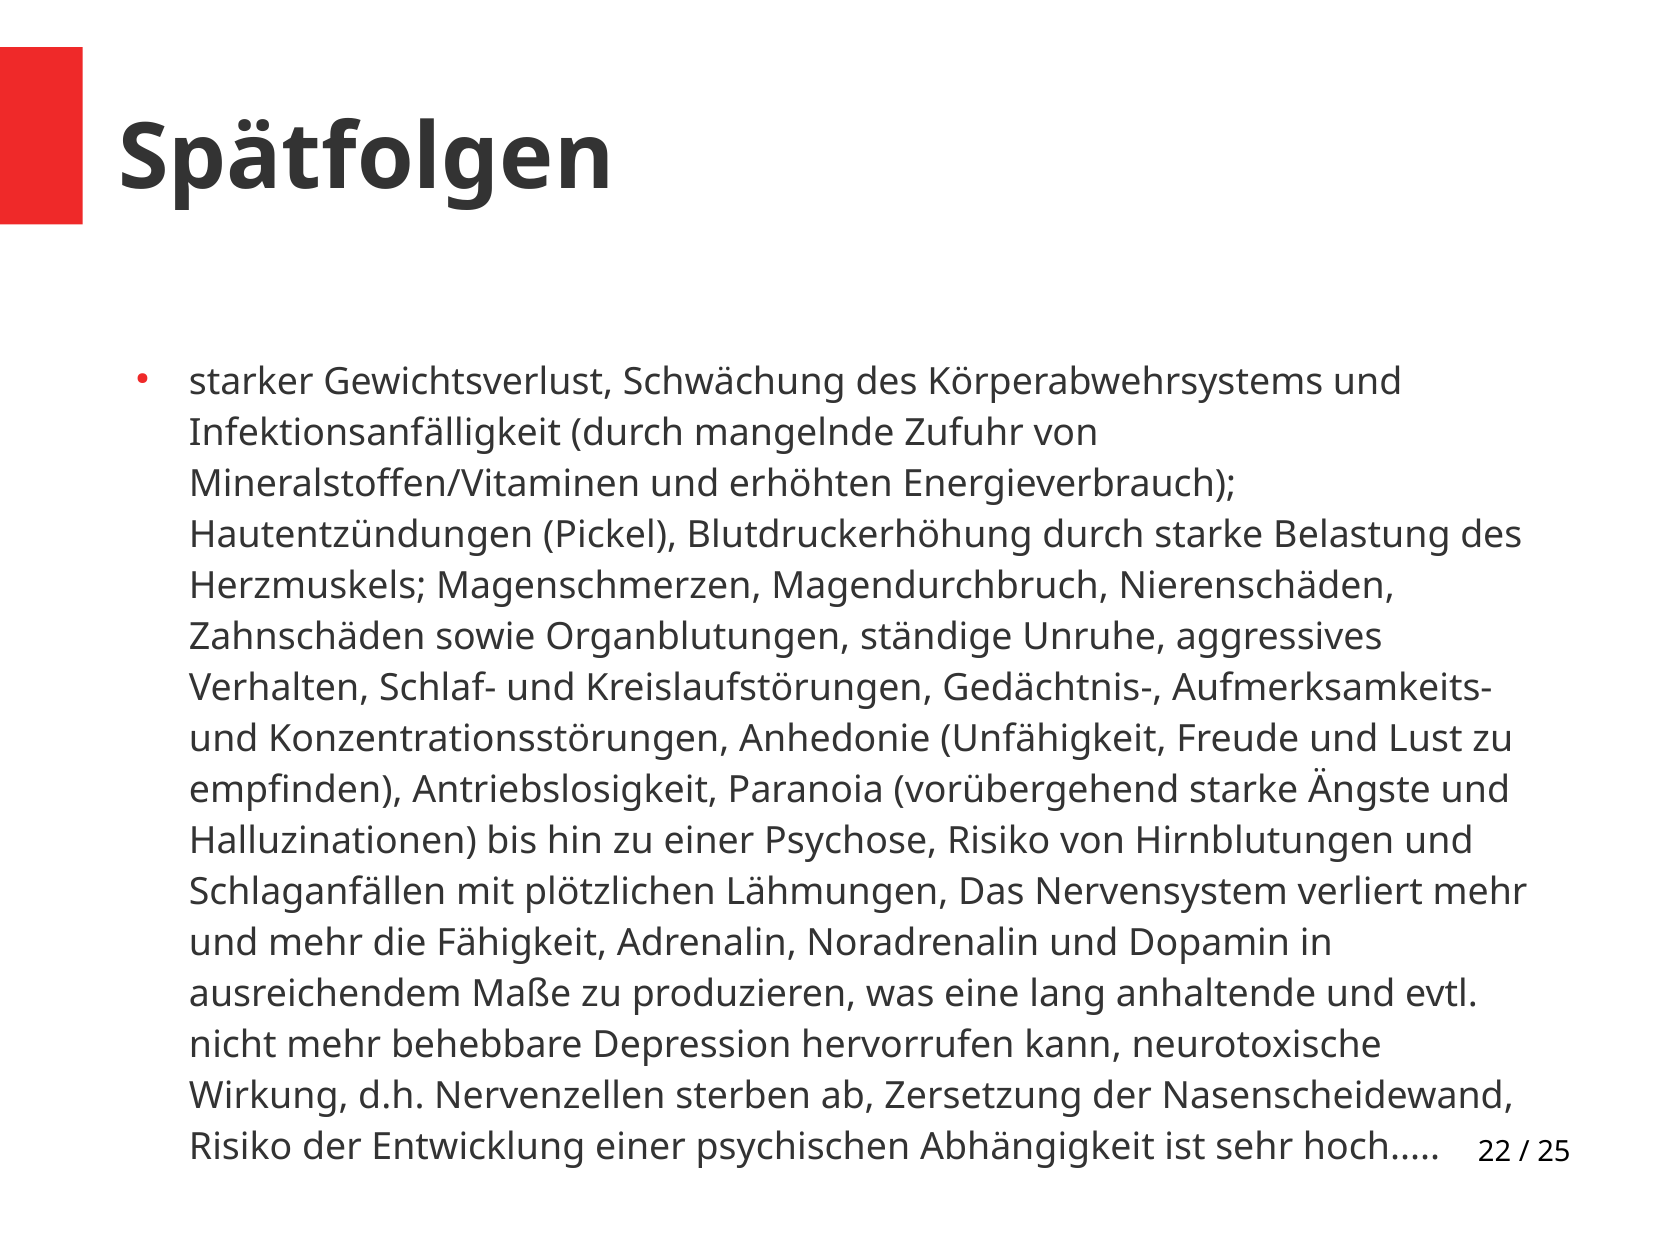

# Spätfolgen
starker Gewichtsverlust, Schwächung des Körperabwehrsystems und Infektionsanfälligkeit (durch mangelnde Zufuhr von Mineralstoffen/Vitaminen und erhöhten Energieverbrauch); Hautentzündungen (Pickel), Blutdruckerhöhung durch starke Belastung des Herzmuskels; Magenschmerzen, Magendurchbruch, Nierenschäden, Zahnschäden sowie Organblutungen, ständige Unruhe, aggressives Verhalten, Schlaf- und Kreislaufstörungen, Gedächtnis-, Aufmerksamkeits- und Konzentrationsstörungen, Anhedonie (Unfähigkeit, Freude und Lust zu empfinden), Antriebslosigkeit, Paranoia (vorübergehend starke Ängste und Halluzinationen) bis hin zu einer Psychose, Risiko von Hirnblutungen und Schlaganfällen mit plötzlichen Lähmungen, Das Nervensystem verliert mehr und mehr die Fähigkeit, Adrenalin, Noradrenalin und Dopamin in ausreichendem Maße zu produzieren, was eine lang anhaltende und evtl. nicht mehr behebbare Depression hervorrufen kann, neurotoxische Wirkung, d.h. Nervenzellen sterben ab, Zersetzung der Nasenscheidewand, Risiko der Entwicklung einer psychischen Abhängigkeit ist sehr hoch.....
22